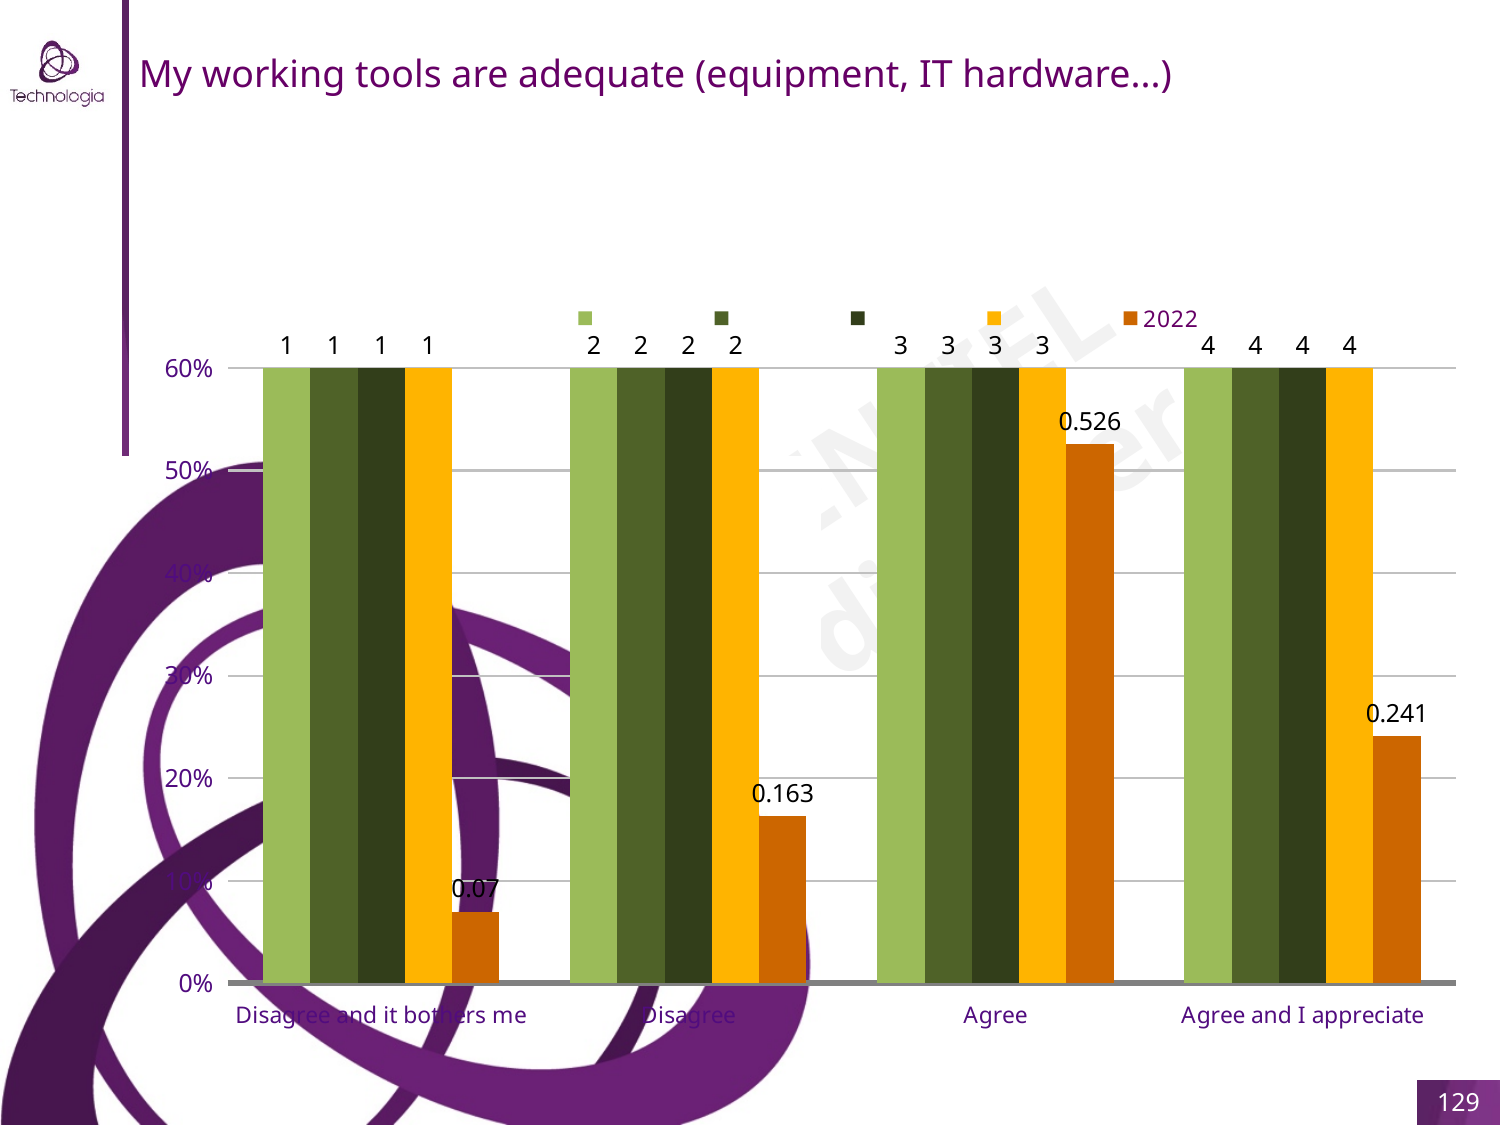

# My working tools are adequate (equipment, IT hardware...)
[unsupported chart]